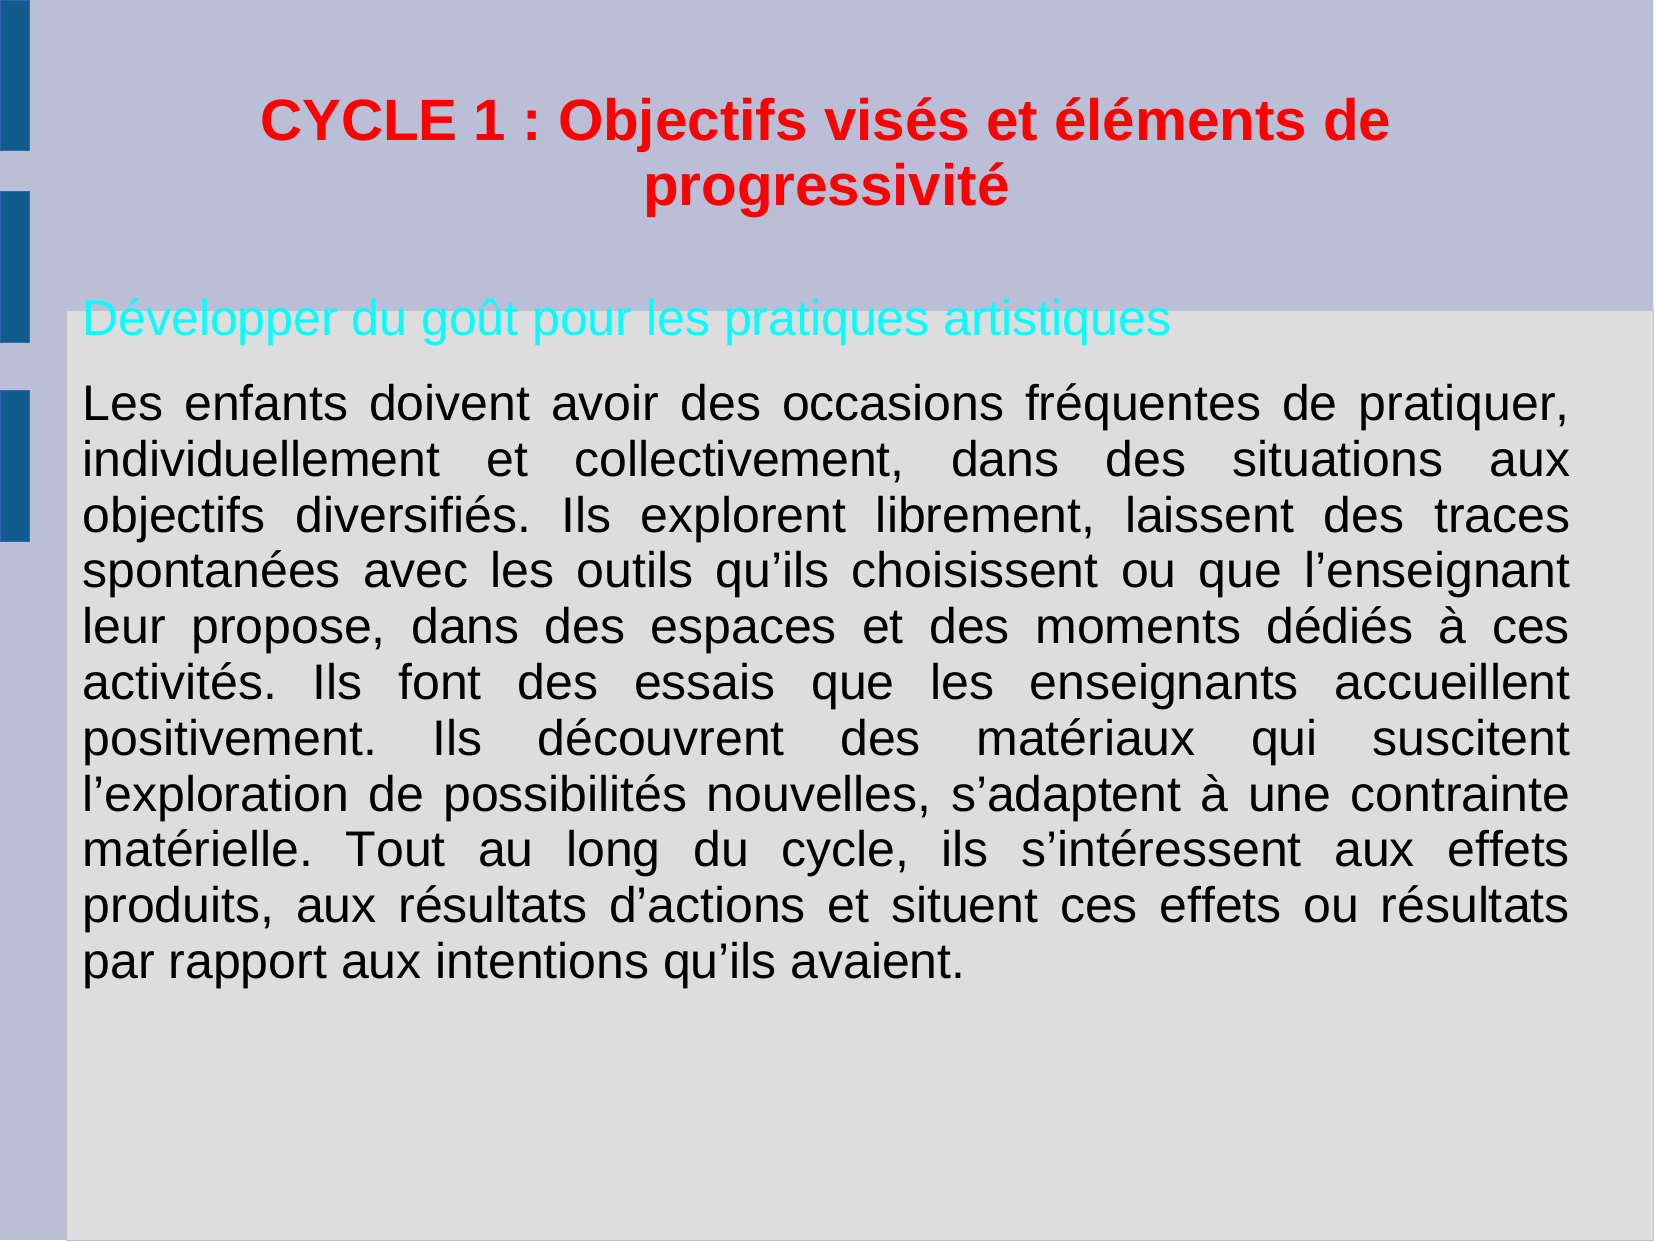

# CYCLE 1 : Objectifs visés et éléments de progressivité
Développer du goût pour les pratiques artistiques
Les enfants doivent avoir des occasions fréquentes de pratiquer, individuellement et collectivement, dans des situations aux objectifs diversifiés. Ils explorent librement, laissent des traces spontanées avec les outils qu’ils choisissent ou que l’enseignant leur propose, dans des espaces et des moments dédiés à ces activités. Ils font des essais que les enseignants accueillent positivement. Ils découvrent des matériaux qui suscitent l’exploration de possibilités nouvelles, s’adaptent à une contrainte matérielle. Tout au long du cycle, ils s’intéressent aux effets produits, aux résultats d’actions et situent ces effets ou résultats par rapport aux intentions qu’ils avaient.